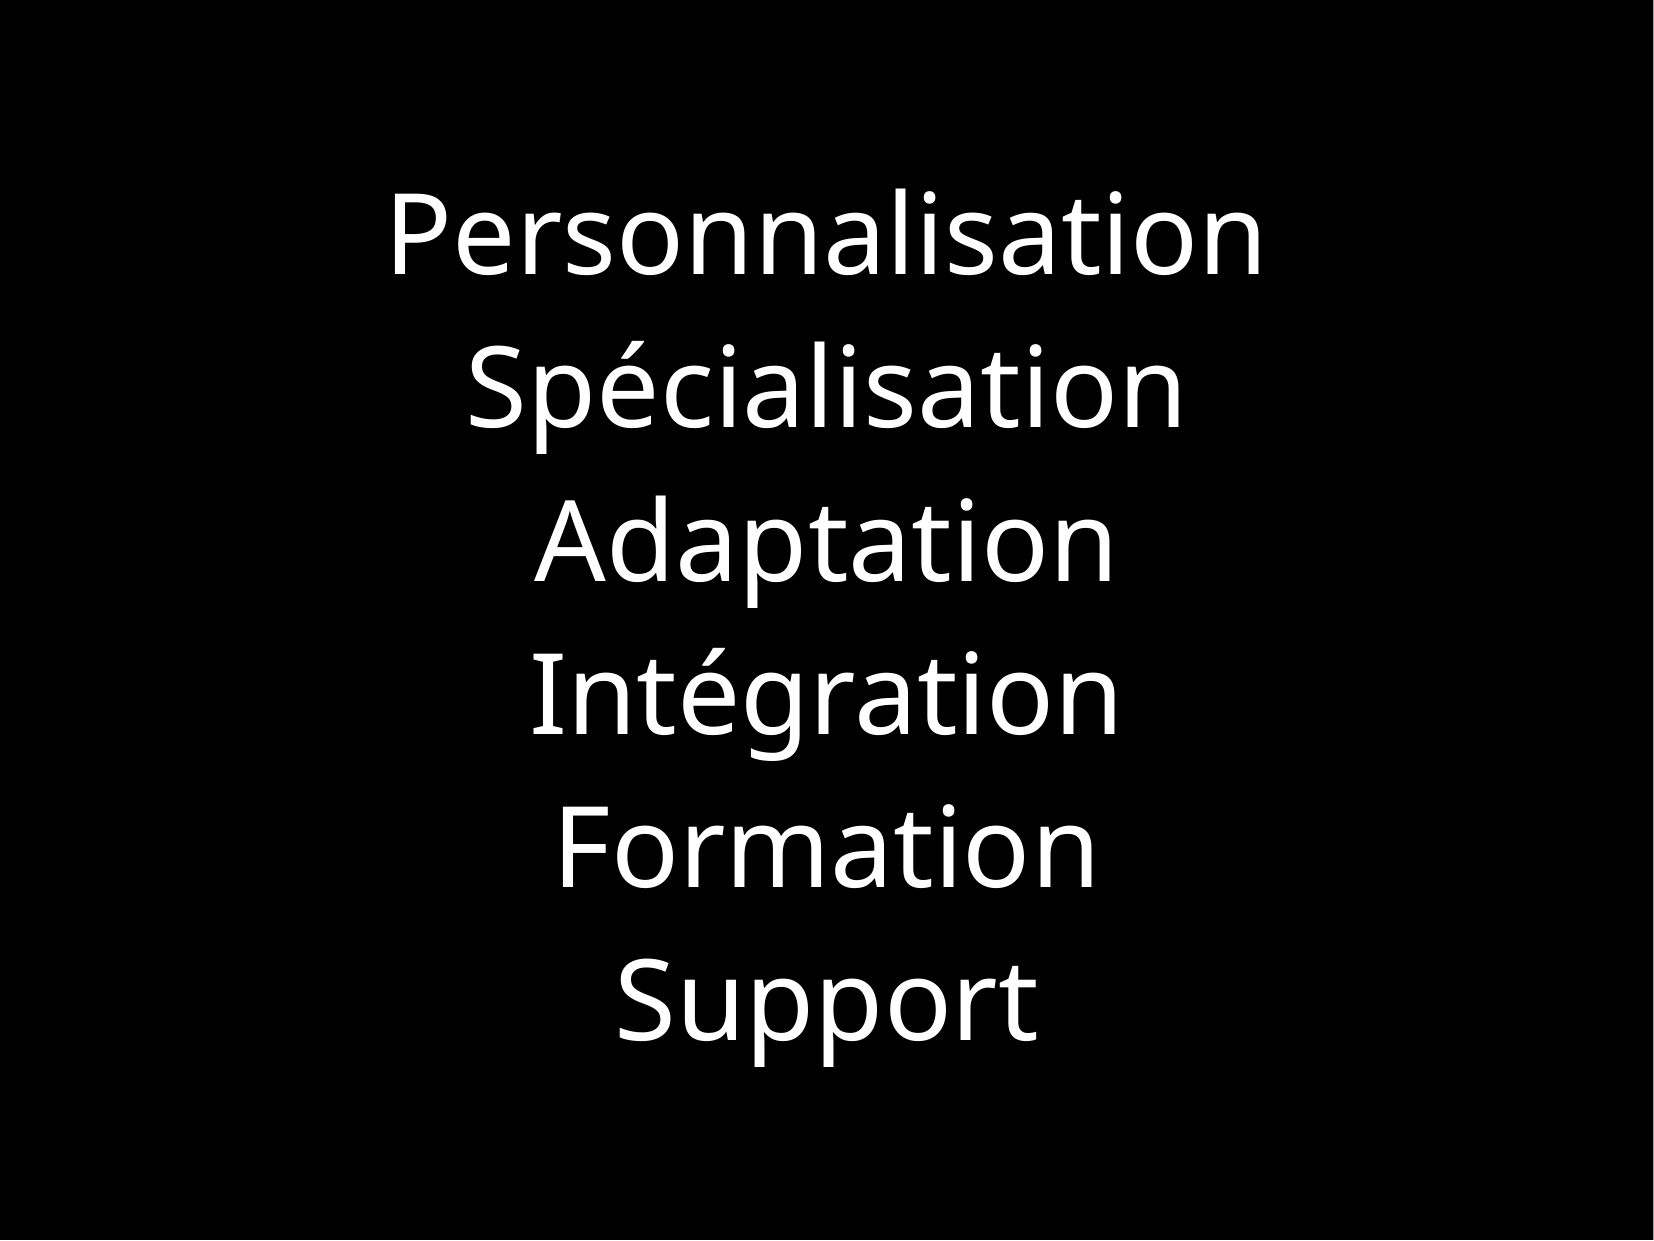

# Personnalisation Spécialisation Adaptation Intégration Formation Support